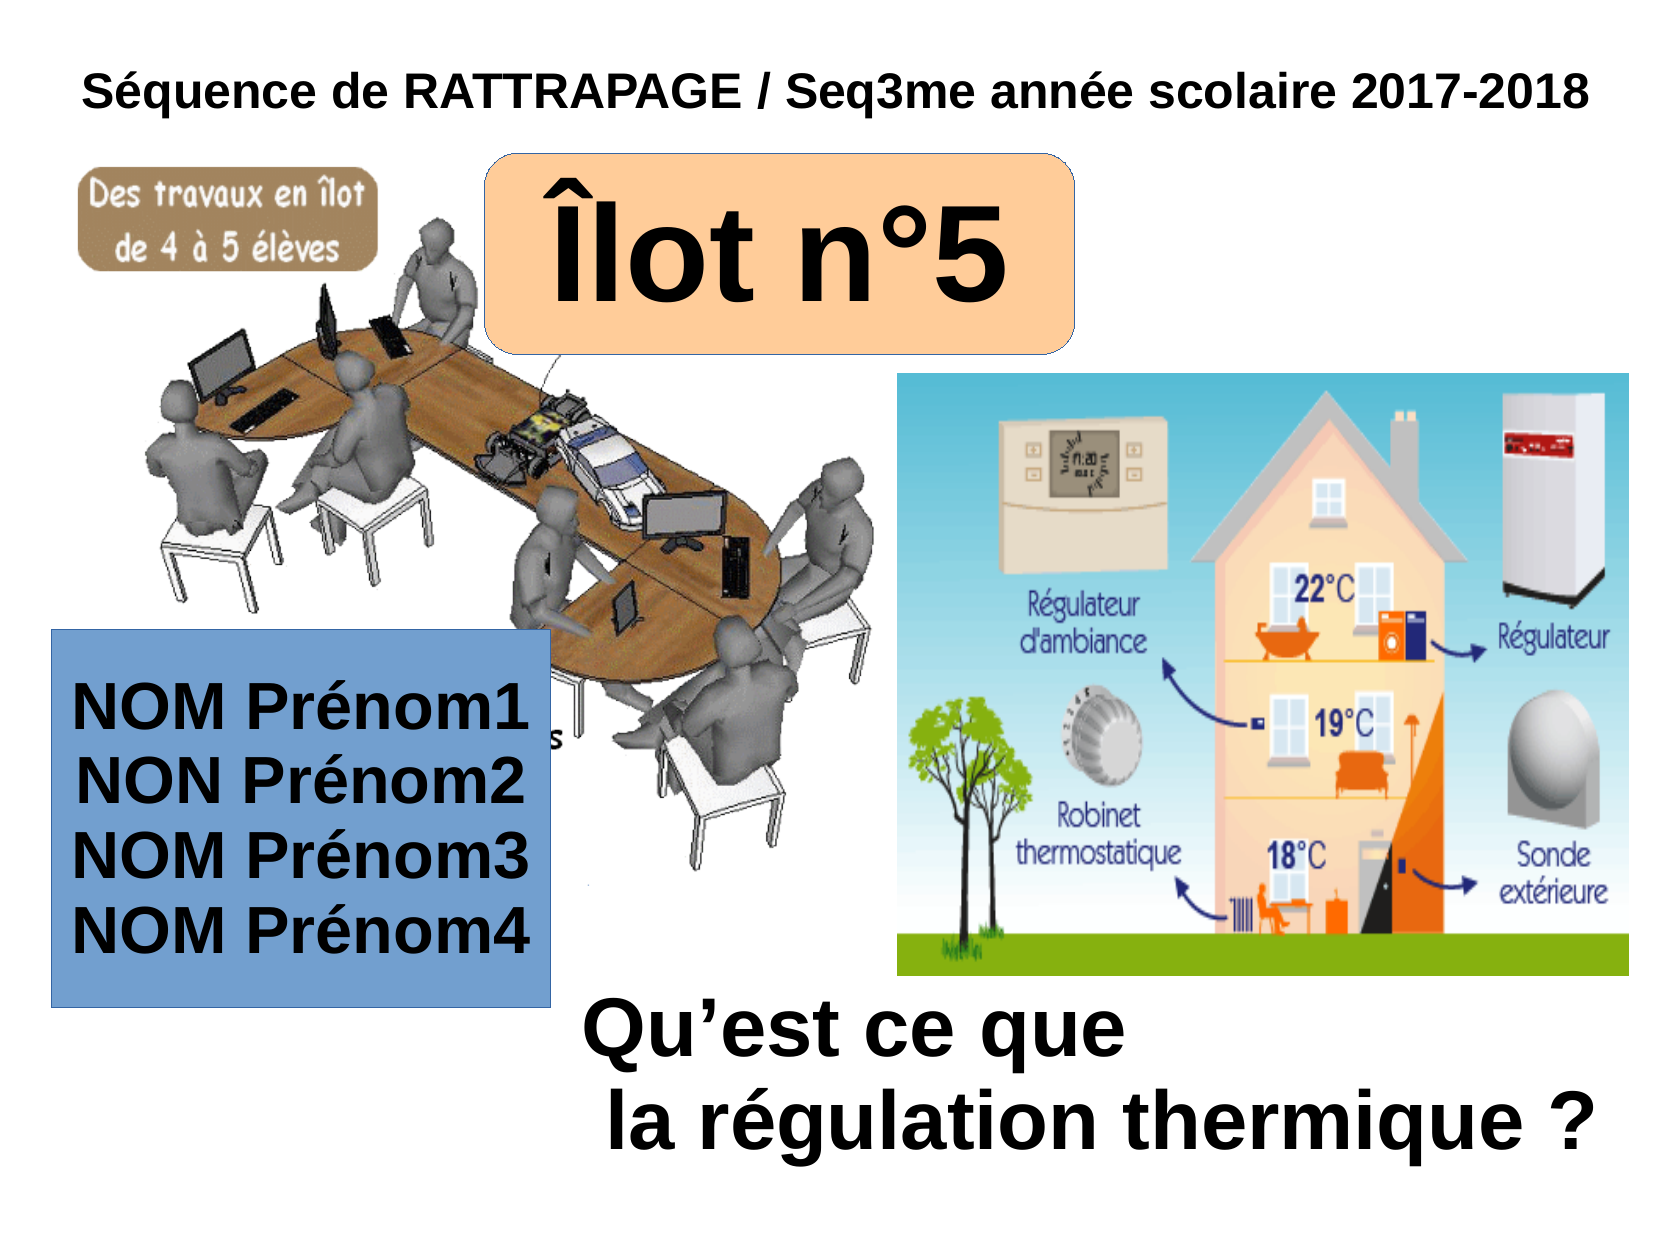

Séquence de RATTRAPAGE / Seq3me année scolaire 2017-2018
Îlot n°5
NOM Prénom1
NON Prénom2
NOM Prénom3
NOM Prénom4
Qu’est ce que
 la régulation thermique ?